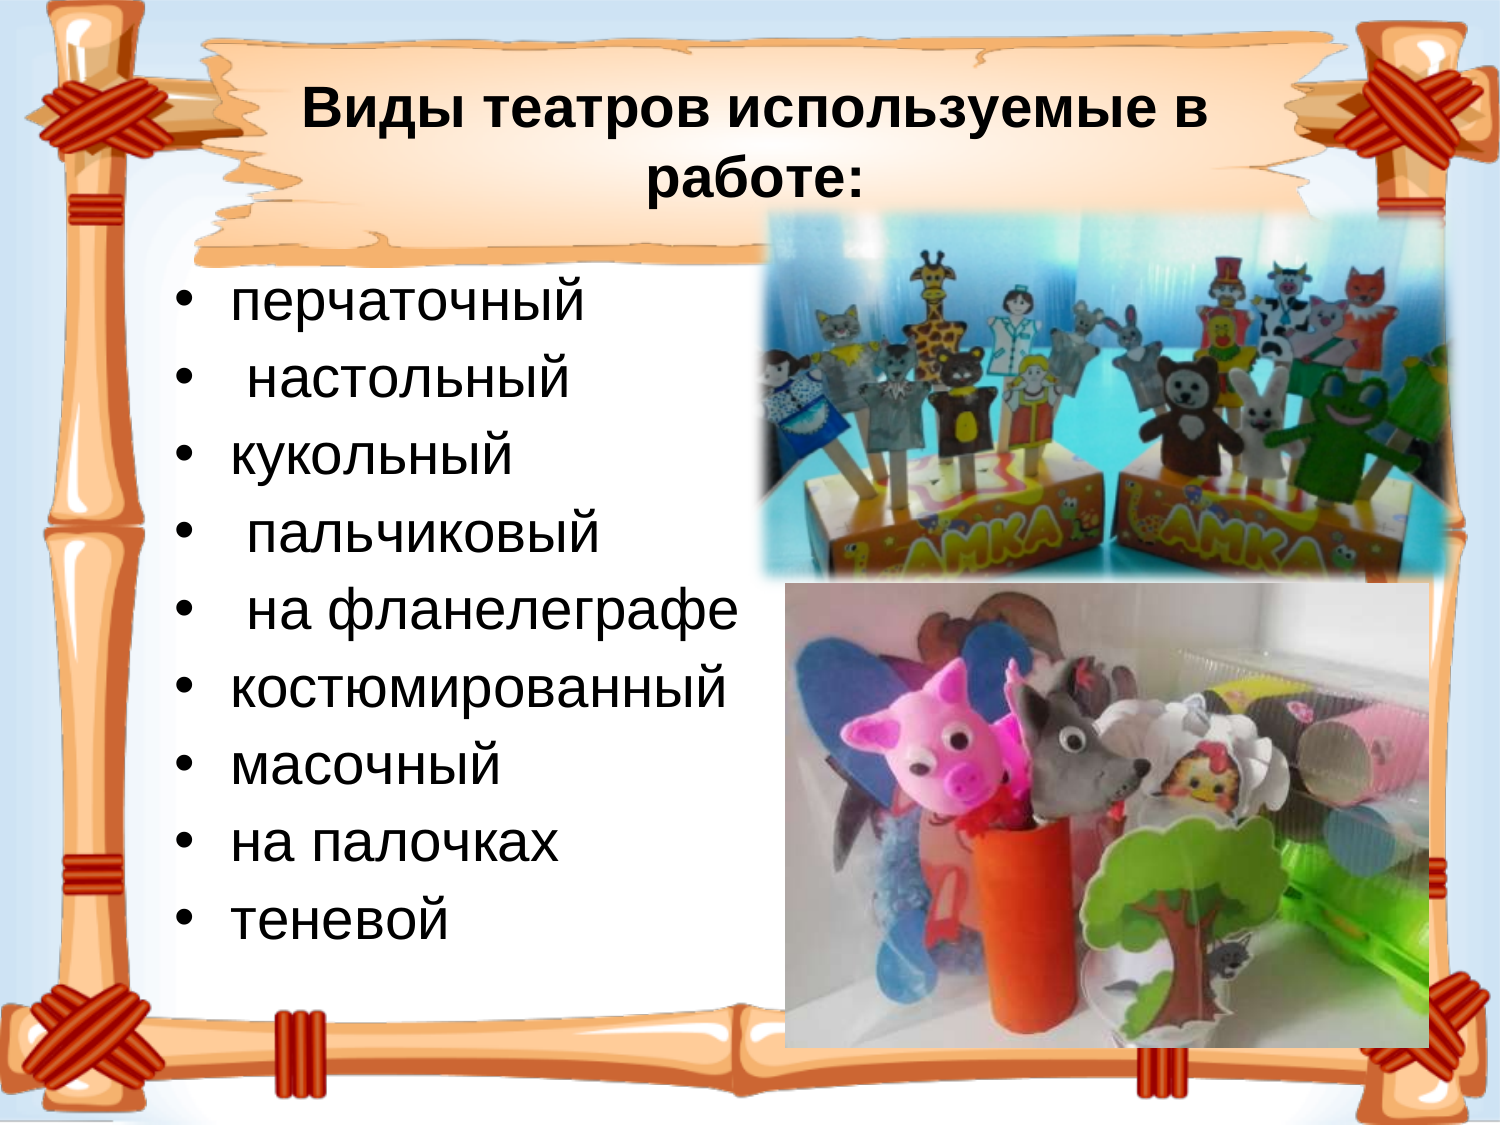

# Виды театров используемые в работе:
перчаточный
 настольный
кукольный
 пальчиковый
 на фланелеграфе
костюмированный
масочный
на палочках
теневой